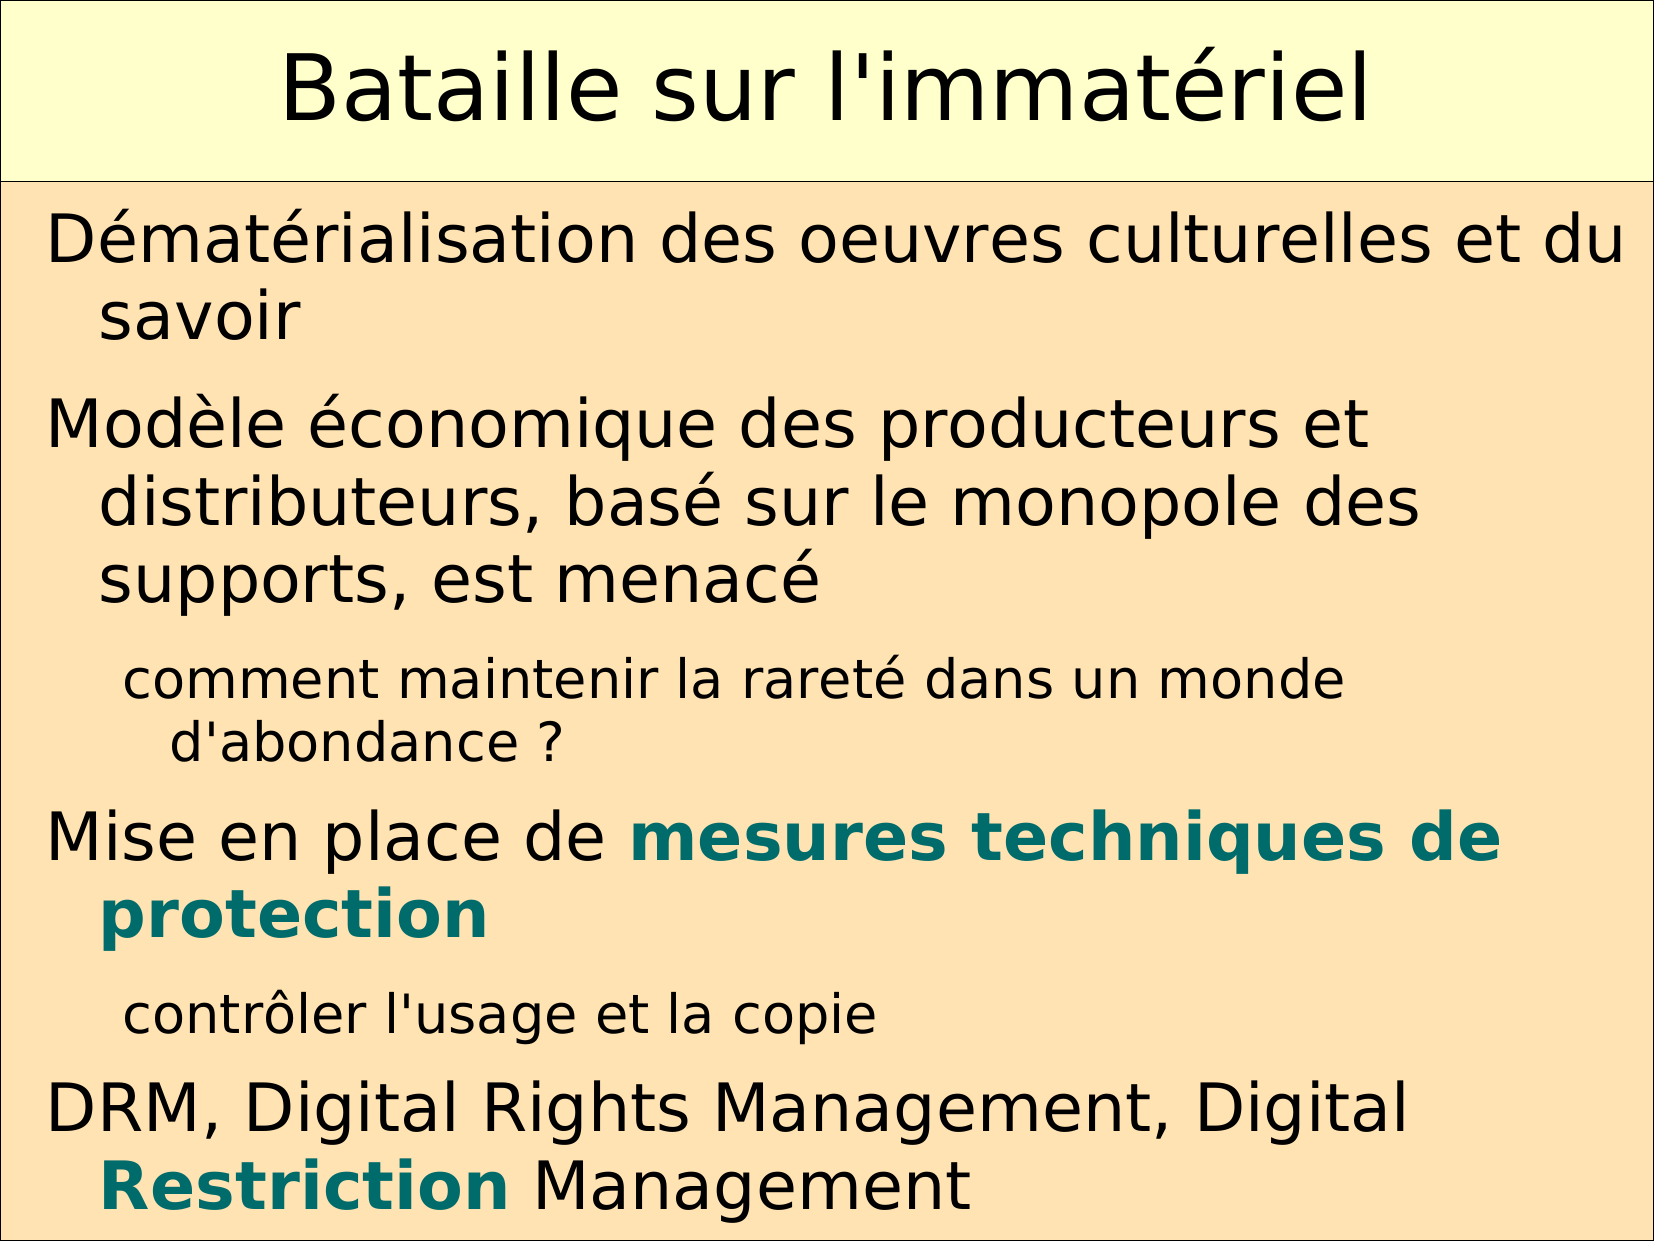

# Bataille sur l'immatériel
Dématérialisation des oeuvres culturelles et du savoir
Modèle économique des producteurs et distributeurs, basé sur le monopole des supports, est menacé
comment maintenir la rareté dans un monde d'abondance ?
Mise en place de mesures techniques de protection
contrôler l'usage et la copie
DRM, Digital Rights Management, Digital Restriction Management